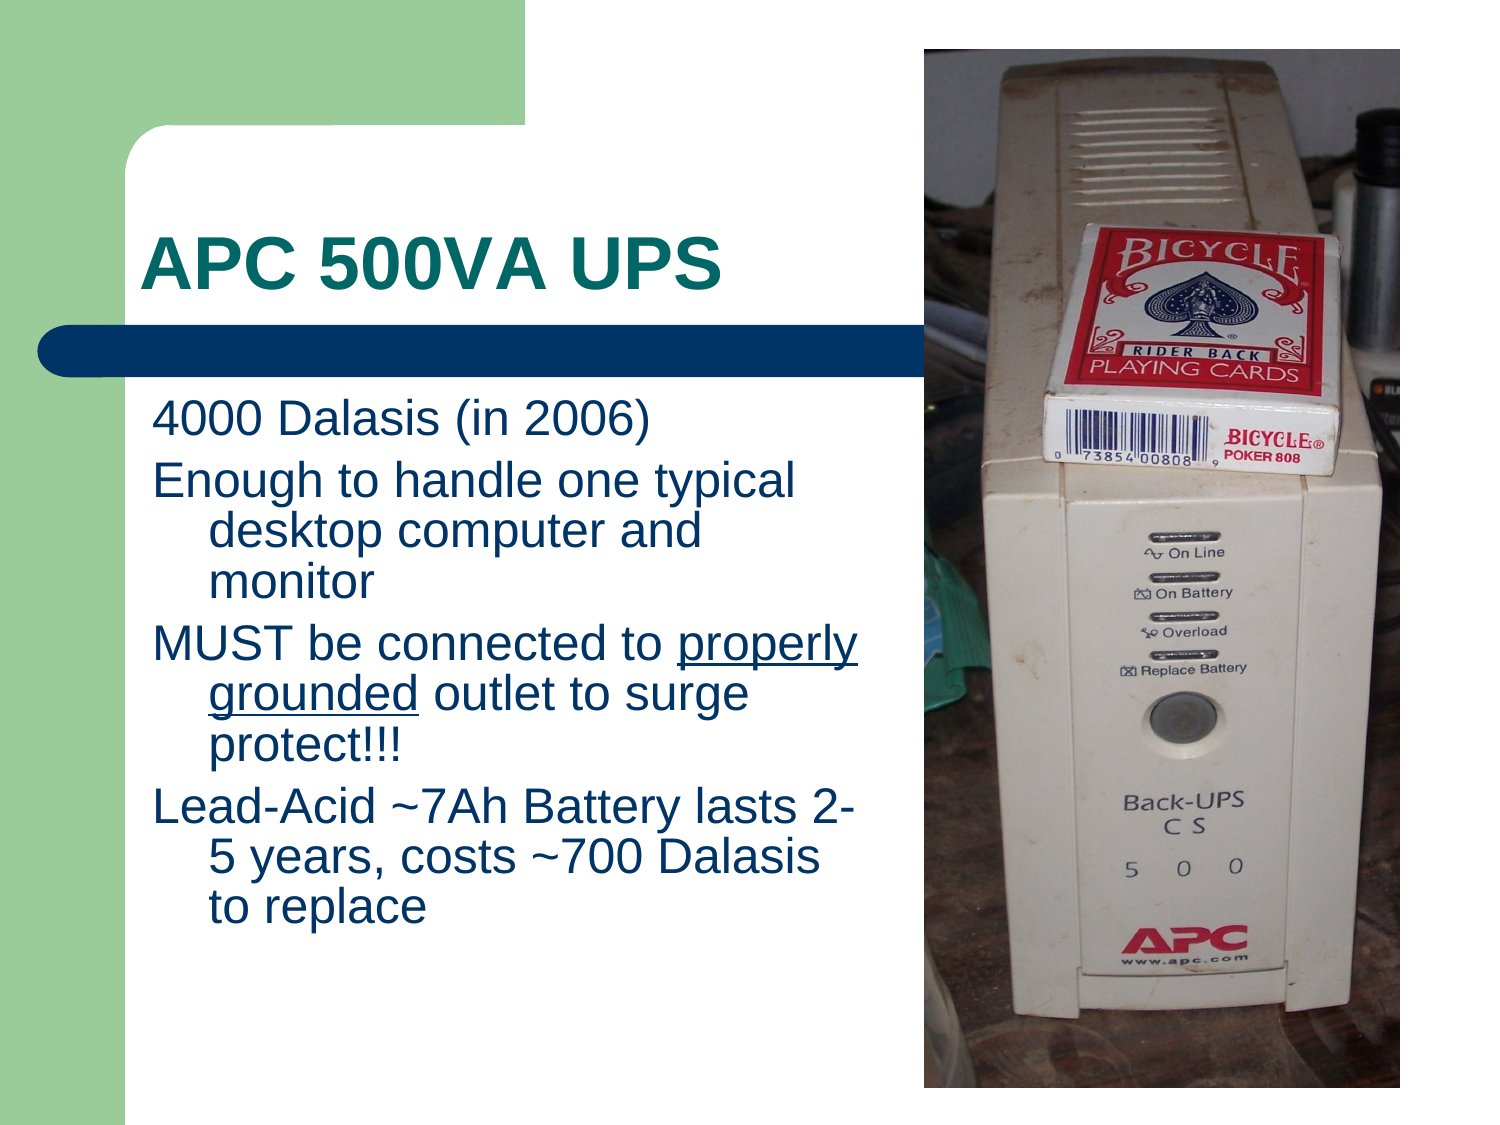

# APC 500VA UPS
4000 Dalasis (in 2006)
Enough to handle one typical desktop computer and monitor
MUST be connected to properly grounded outlet to surge protect!!!
Lead-Acid ~7Ah Battery lasts 2-5 years, costs ~700 Dalasis to replace